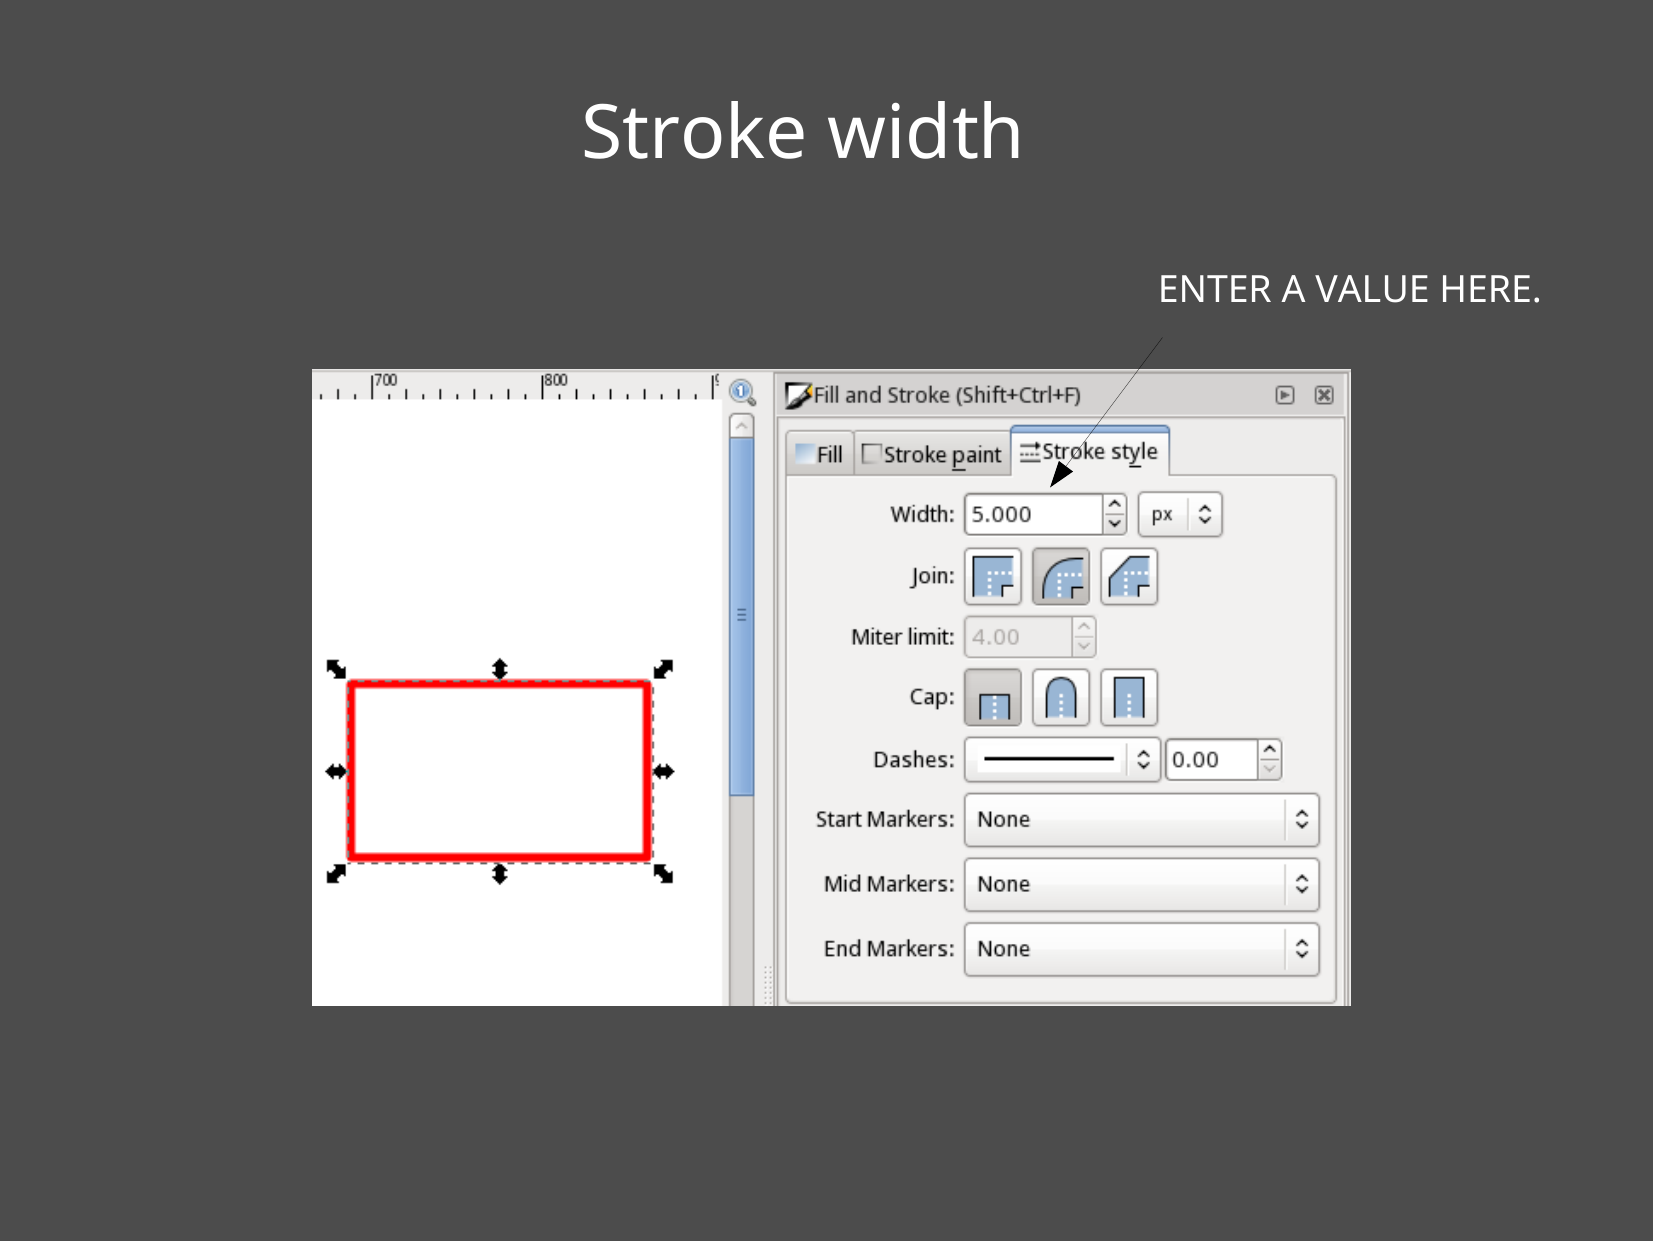

# Stroke width
ENTER A VALUE HERE.